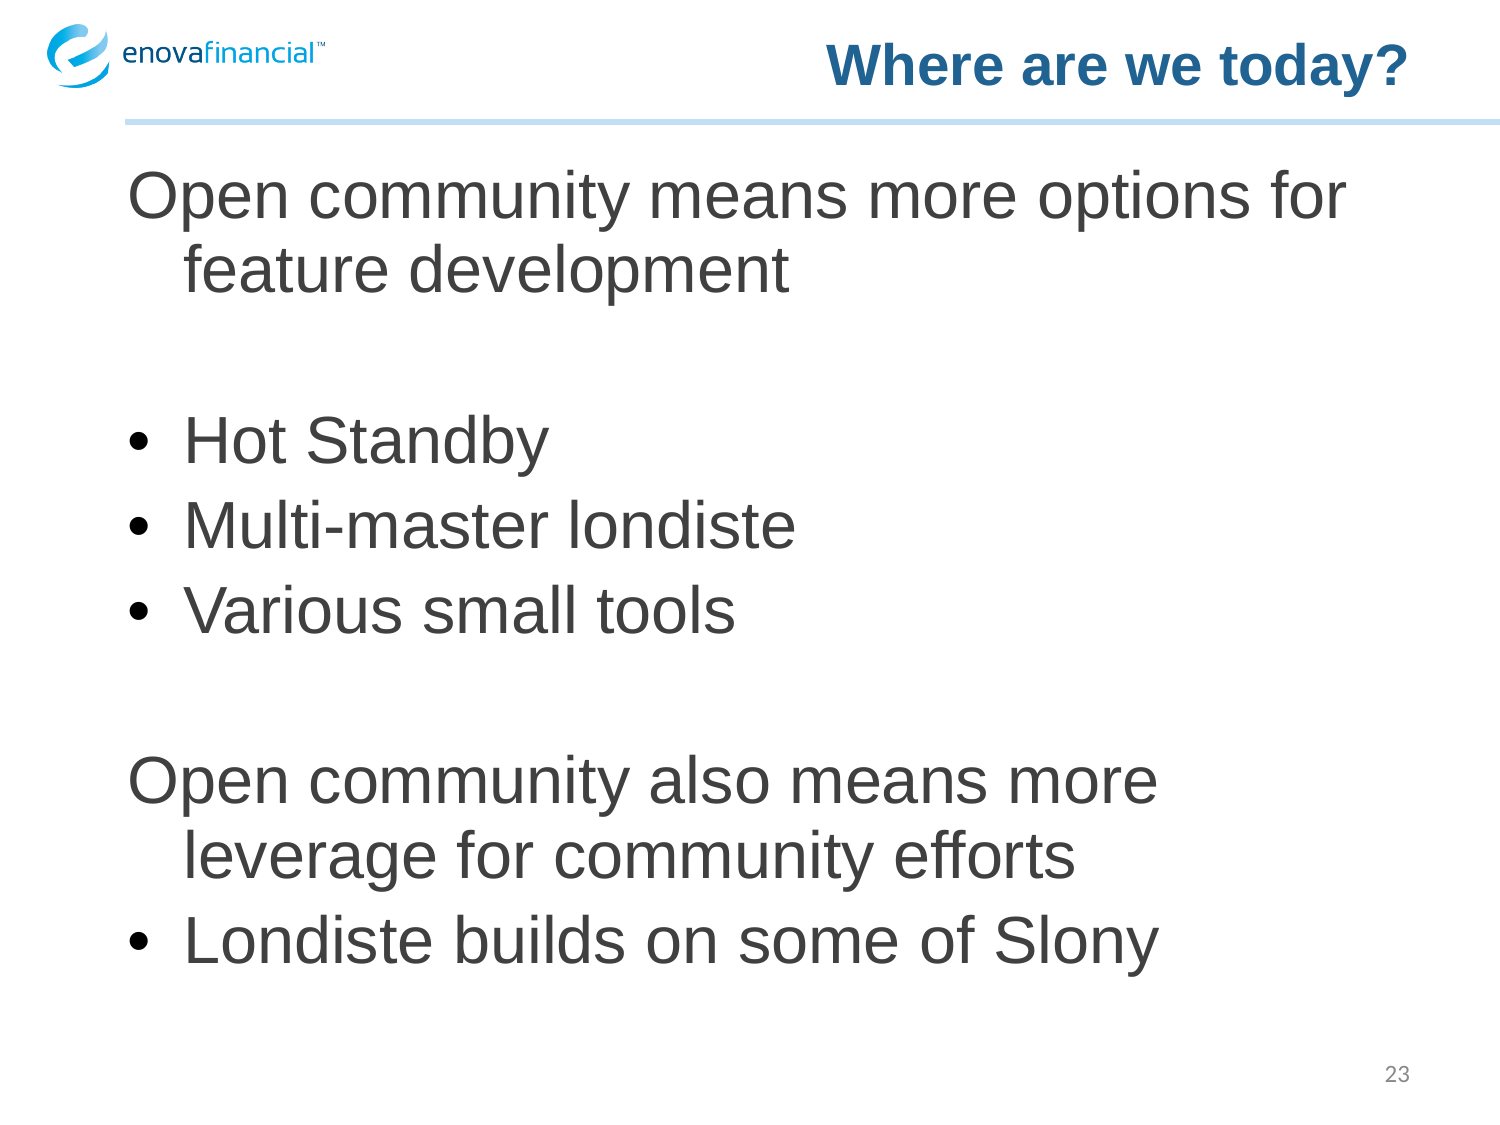

Where are we today?
# Open community means more options for feature development
Hot Standby
Multi-master londiste
Various small tools
Open community also means more leverage for community efforts
Londiste builds on some of Slony